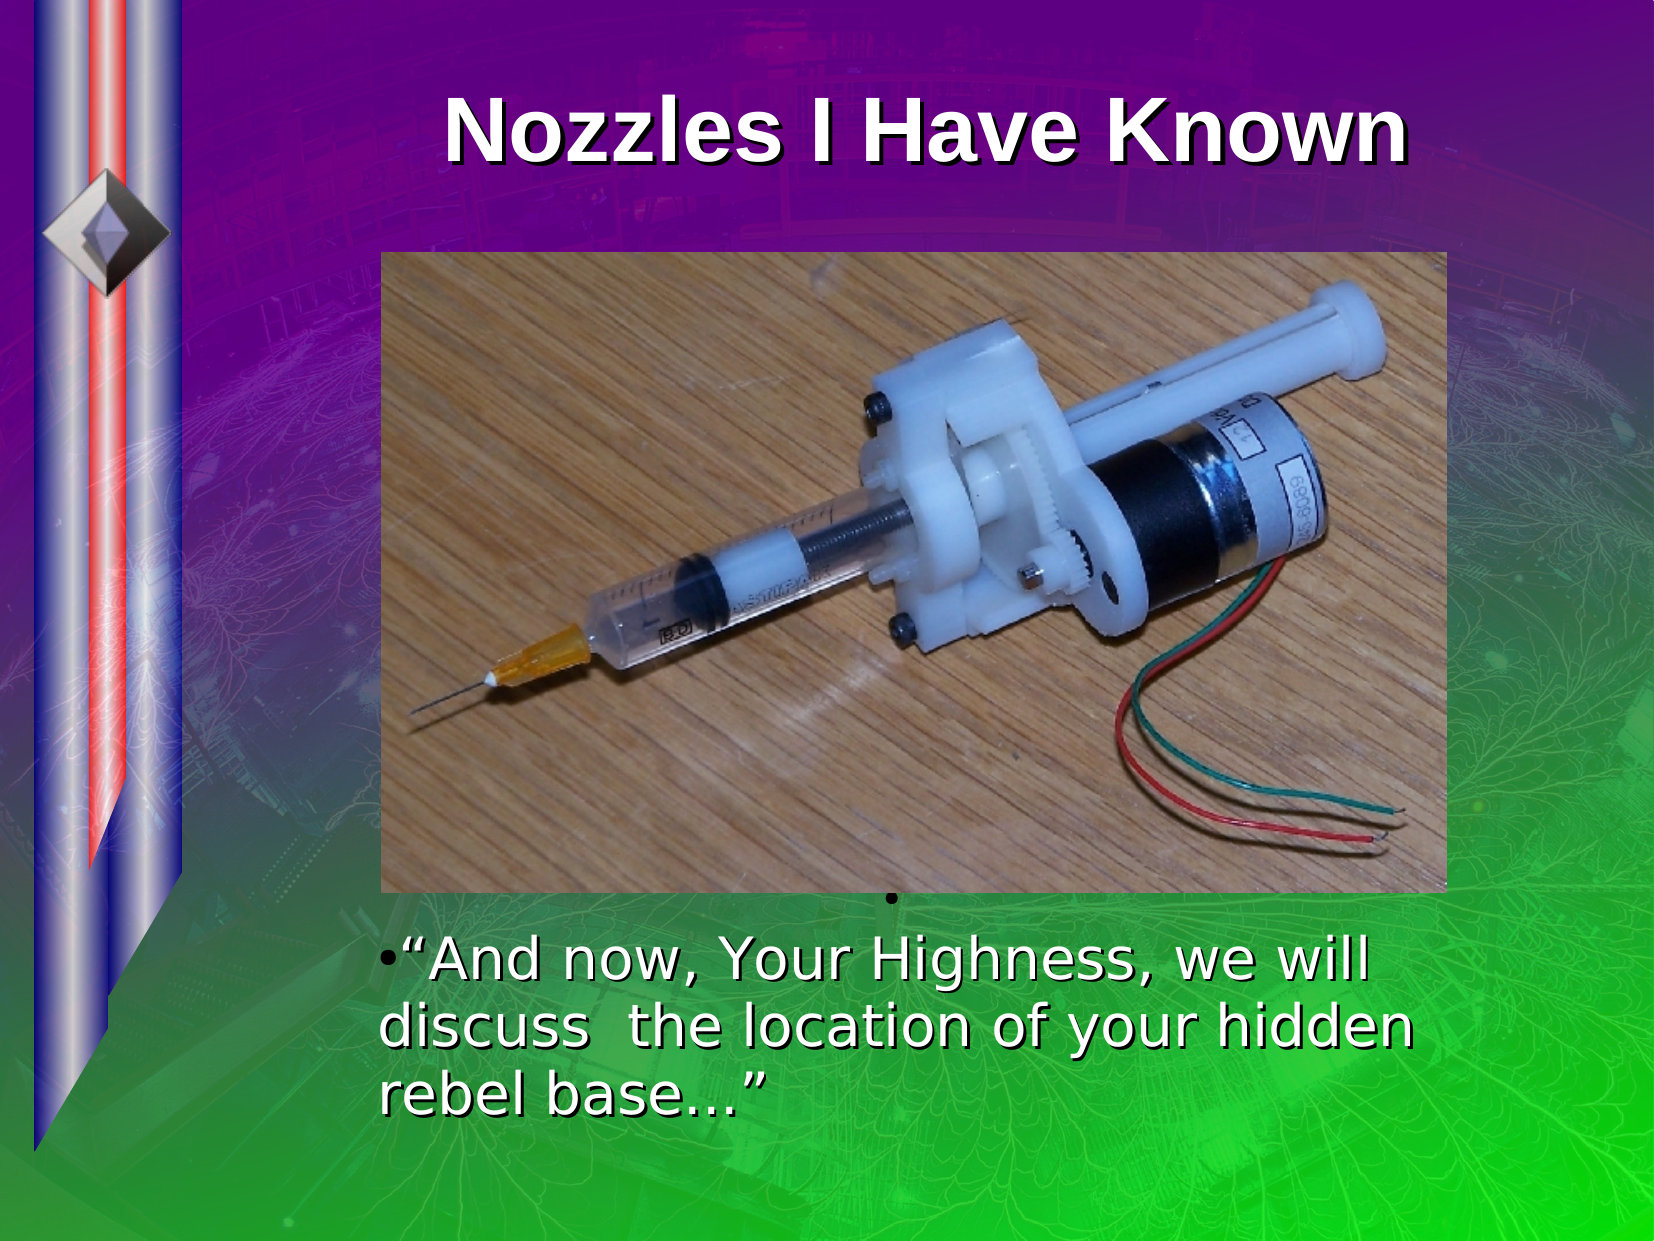

# Nozzles I Have Known
“And now, Your Highness, we will discuss the location of your hidden rebel base...”